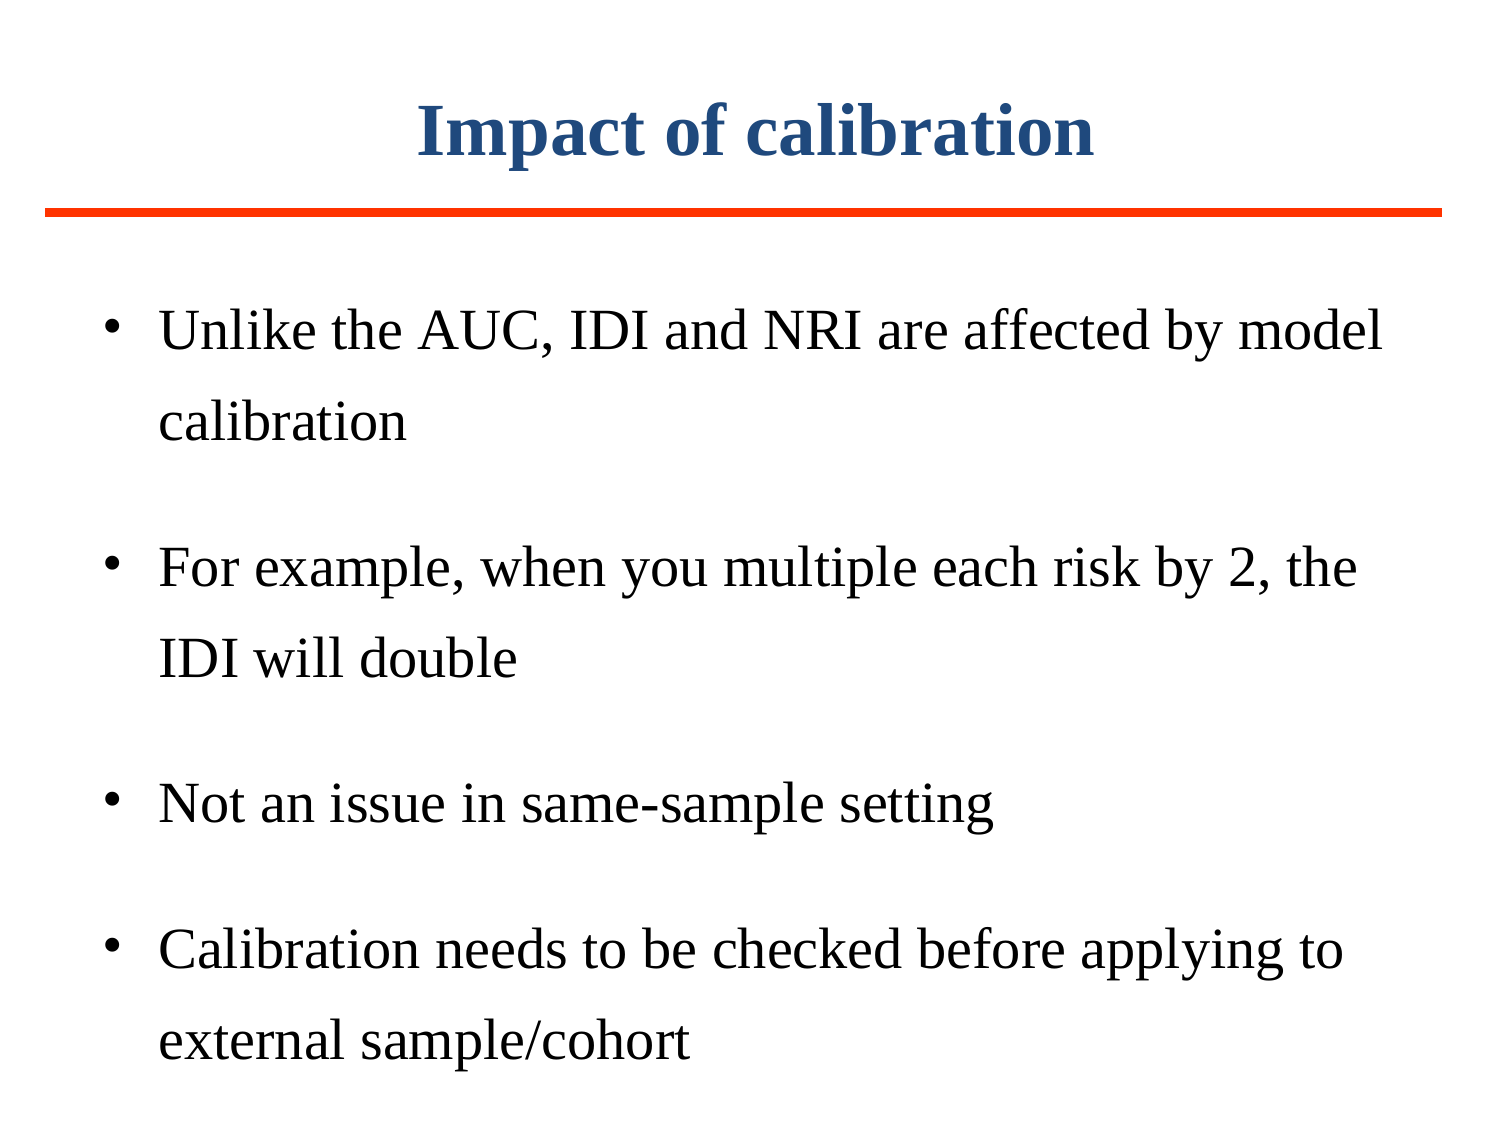

Impact of calibration
Unlike the AUC, IDI and NRI are affected by model calibration
For example, when you multiple each risk by 2, the IDI will double
Not an issue in same-sample setting
Calibration needs to be checked before applying to external sample/cohort